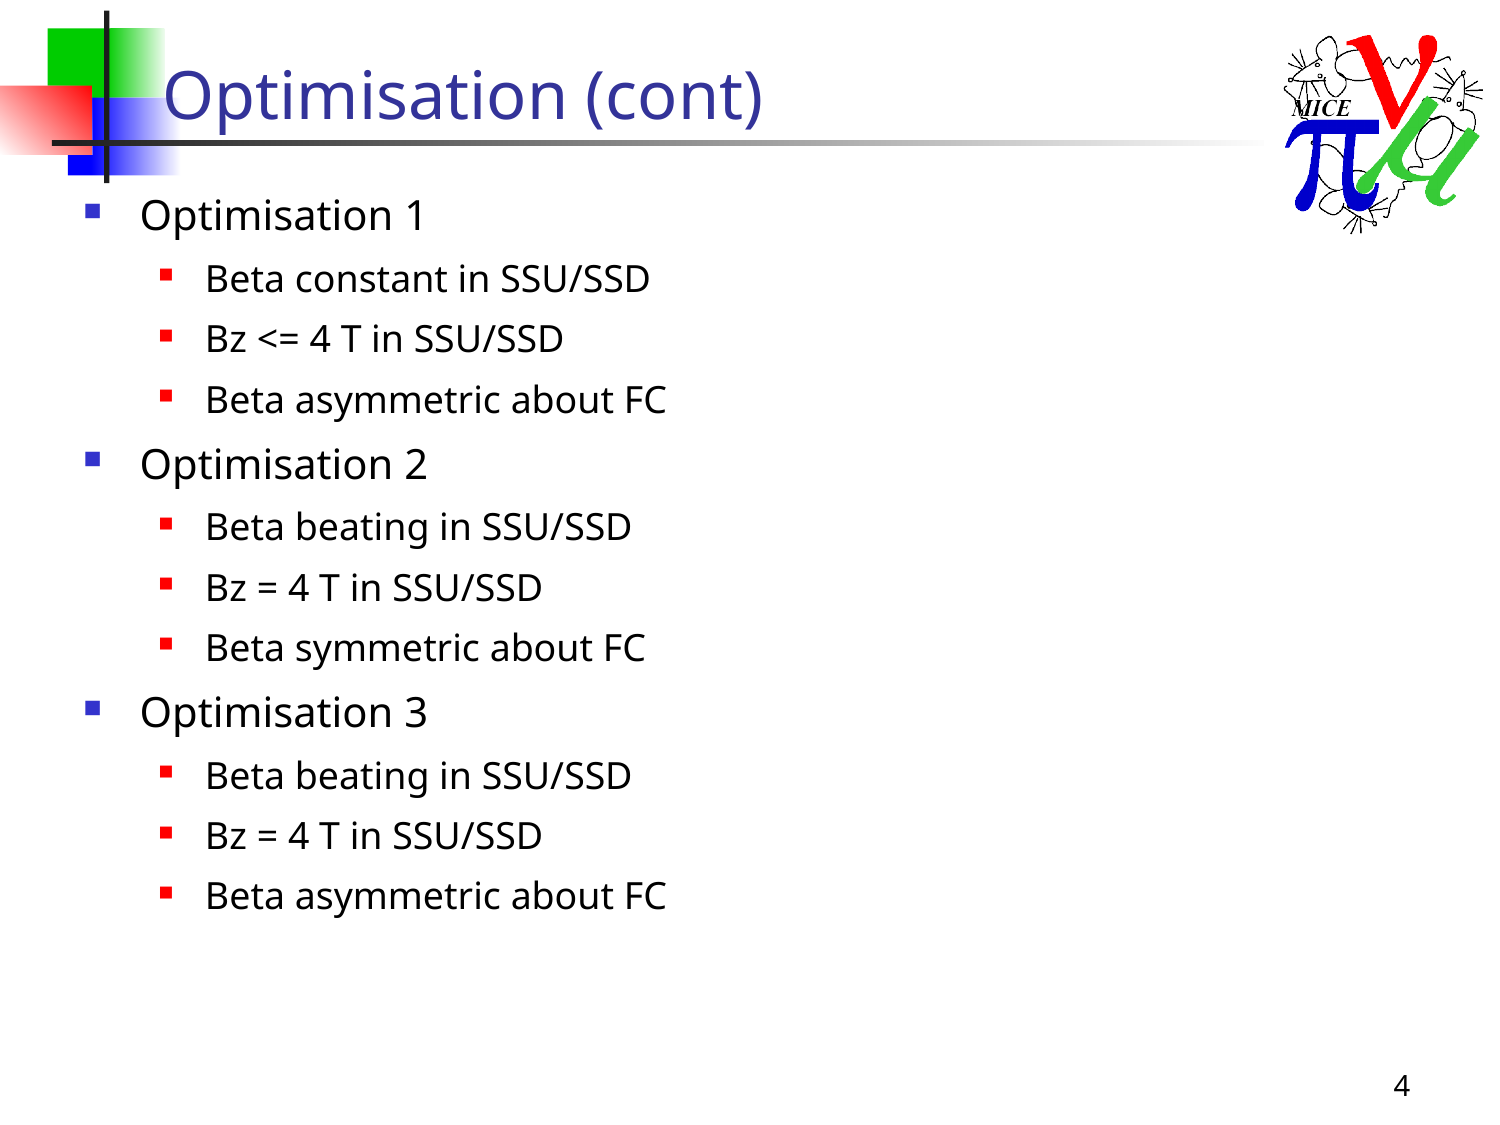

# Optimisation (cont)
Optimisation 1
Beta constant in SSU/SSD
Bz <= 4 T in SSU/SSD
Beta asymmetric about FC
Optimisation 2
Beta beating in SSU/SSD
Bz = 4 T in SSU/SSD
Beta symmetric about FC
Optimisation 3
Beta beating in SSU/SSD
Bz = 4 T in SSU/SSD
Beta asymmetric about FC
4